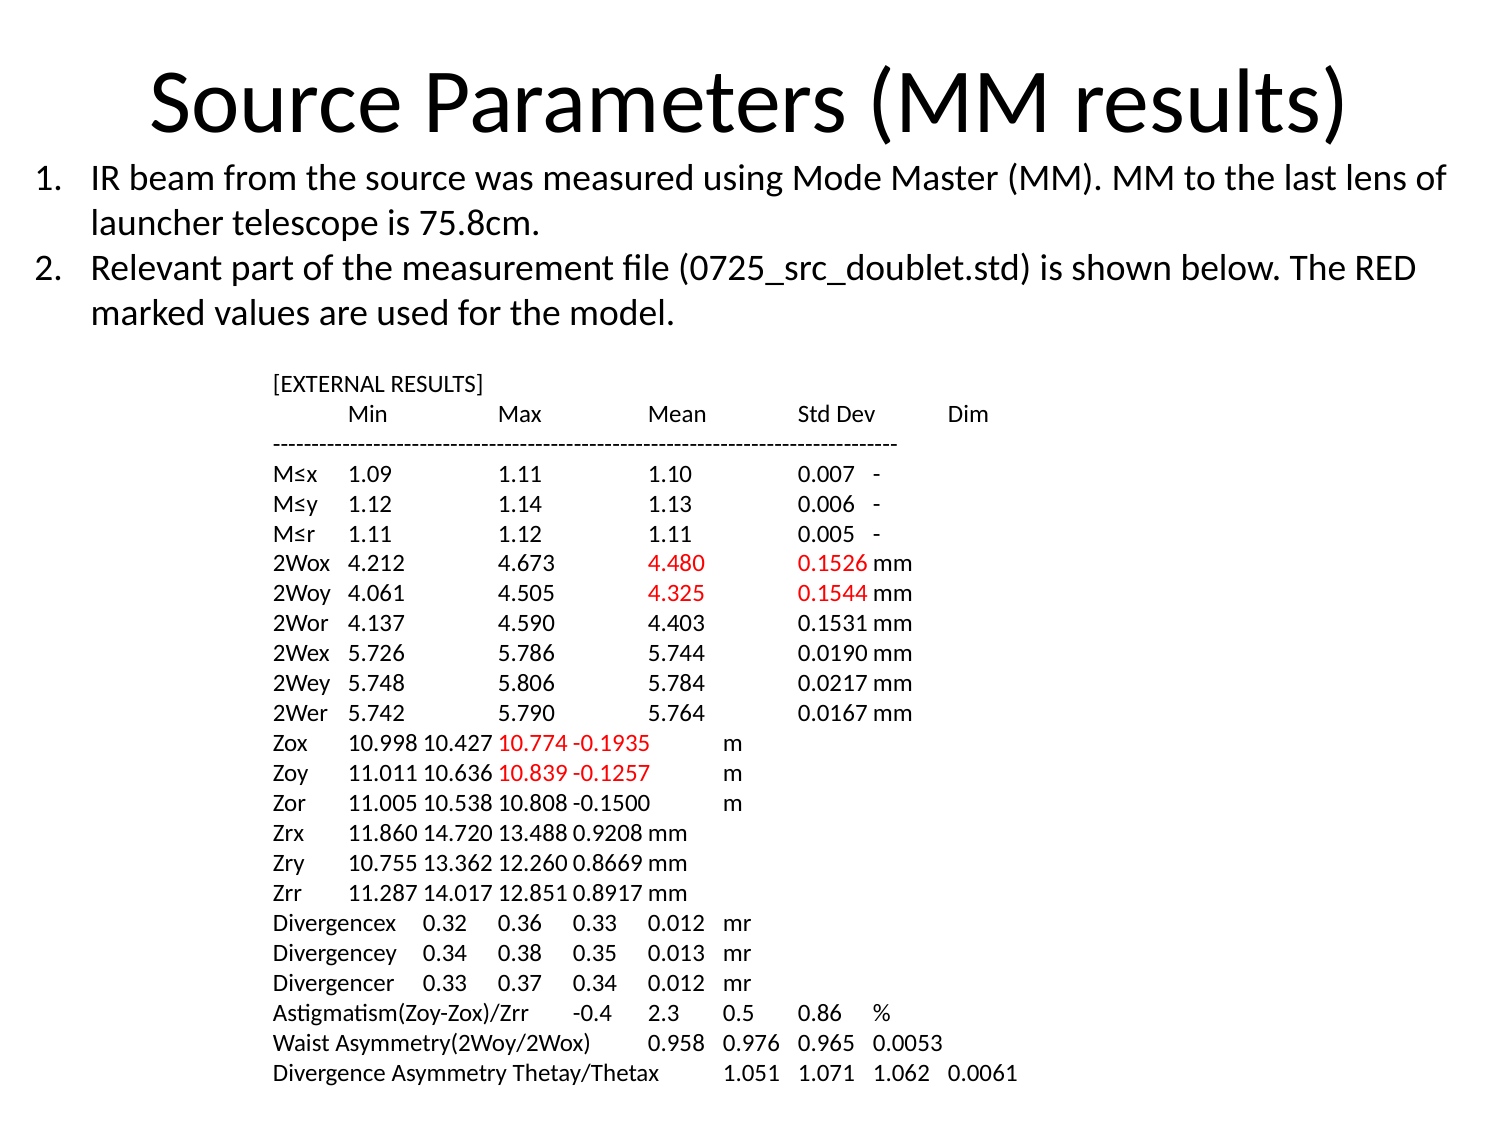

# Source Parameters (MM results)
IR beam from the source was measured using Mode Master (MM). MM to the last lens of launcher telescope is 75.8cm.
Relevant part of the measurement file (0725_src_doublet.std) is shown below. The RED marked values are used for the model.
[EXTERNAL RESULTS]
	Min		Max		Mean		Std Dev	Dim
---------------------------------------------------------------------------------
M≤x	1.09		1.11		1.10		0.007	-
M≤y	1.12		1.14		1.13		0.006	-
M≤r	1.11		1.12		1.11		0.005	-
2Wox	4.212		4.673		4.480		0.1526	mm
2Woy	4.061		4.505		4.325		0.1544	mm
2Wor	4.137		4.590		4.403		0.1531	mm
2Wex	5.726		5.786		5.744		0.0190	mm
2Wey	5.748		5.806		5.784		0.0217	mm
2Wer	5.742		5.790		5.764		0.0167	mm
Zox	10.998	10.427	10.774	-0.1935	m
Zoy	11.011	10.636	10.839	-0.1257	m
Zor	11.005	10.538	10.808	-0.1500	m
Zrx	11.860	14.720	13.488	0.9208	mm
Zry	10.755	13.362	12.260	0.8669	mm
Zrr	11.287	14.017	12.851	0.8917	mm
Divergencex	0.32	0.36	0.33	0.012	mr
Divergencey	0.34	0.38	0.35	0.013	mr
Divergencer	0.33	0.37	0.34	0.012	mr
Astigmatism(Zoy-Zox)/Zrr	-0.4	2.3	0.5	0.86	%
Waist Asymmetry(2Woy/2Wox)	0.958	0.976	0.965	0.0053
Divergence Asymmetry Thetay/Thetax	1.051	1.071	1.062	0.0061